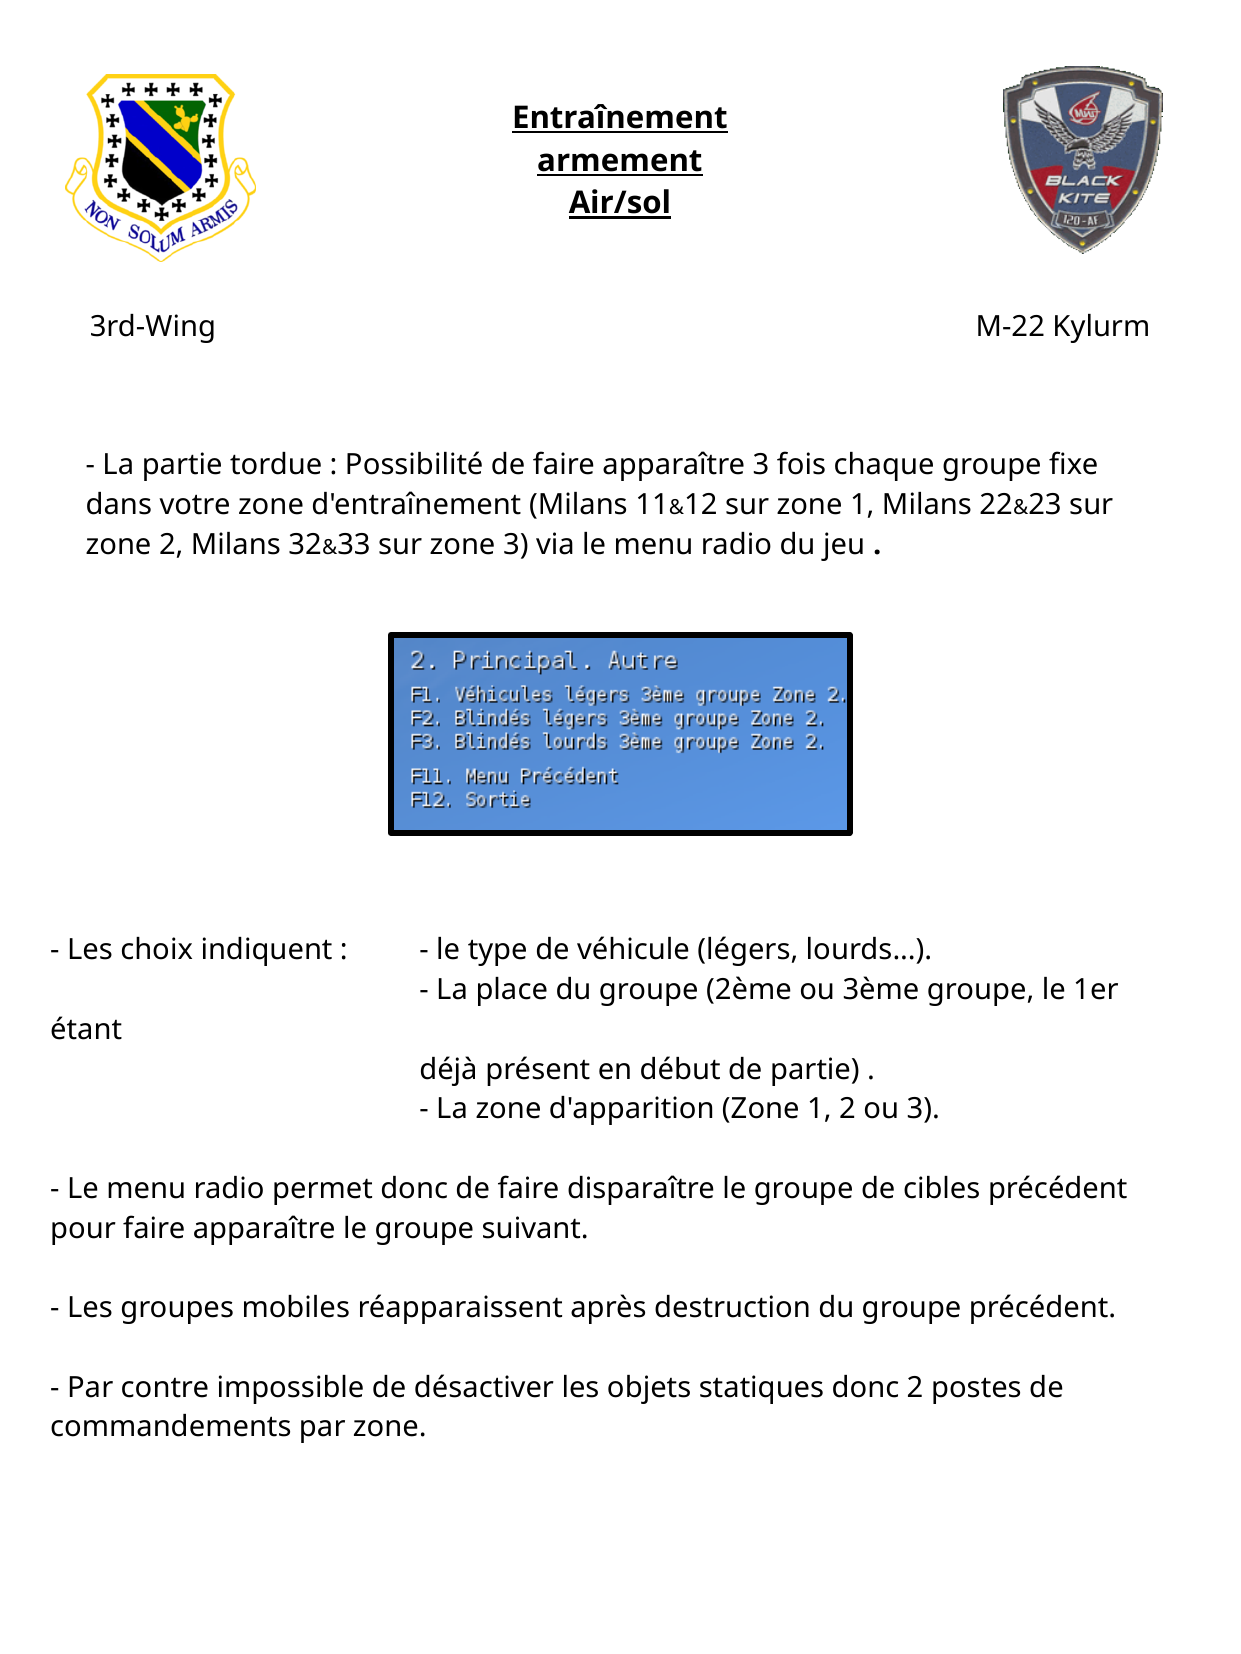

# Entraînement armement Air/sol 3rd-Wing											M-22 Kylurm
- La partie tordue : Possibilité de faire apparaître 3 fois chaque groupe fixe dans votre zone d'entraînement (Milans 11&12 sur zone 1, Milans 22&23 sur zone 2, Milans 32&33 sur zone 3) via le menu radio du jeu .
- Les choix indiquent : 	- le type de véhicule (légers, lourds...).
					- La place du groupe (2ème ou 3ème groupe, le 1er étant
					déjà présent en début de partie) .
					- La zone d'apparition (Zone 1, 2 ou 3).
- Le menu radio permet donc de faire disparaître le groupe de cibles précédent pour faire apparaître le groupe suivant.
- Les groupes mobiles réapparaissent après destruction du groupe précédent.
- Par contre impossible de désactiver les objets statiques donc 2 postes de commandements par zone.